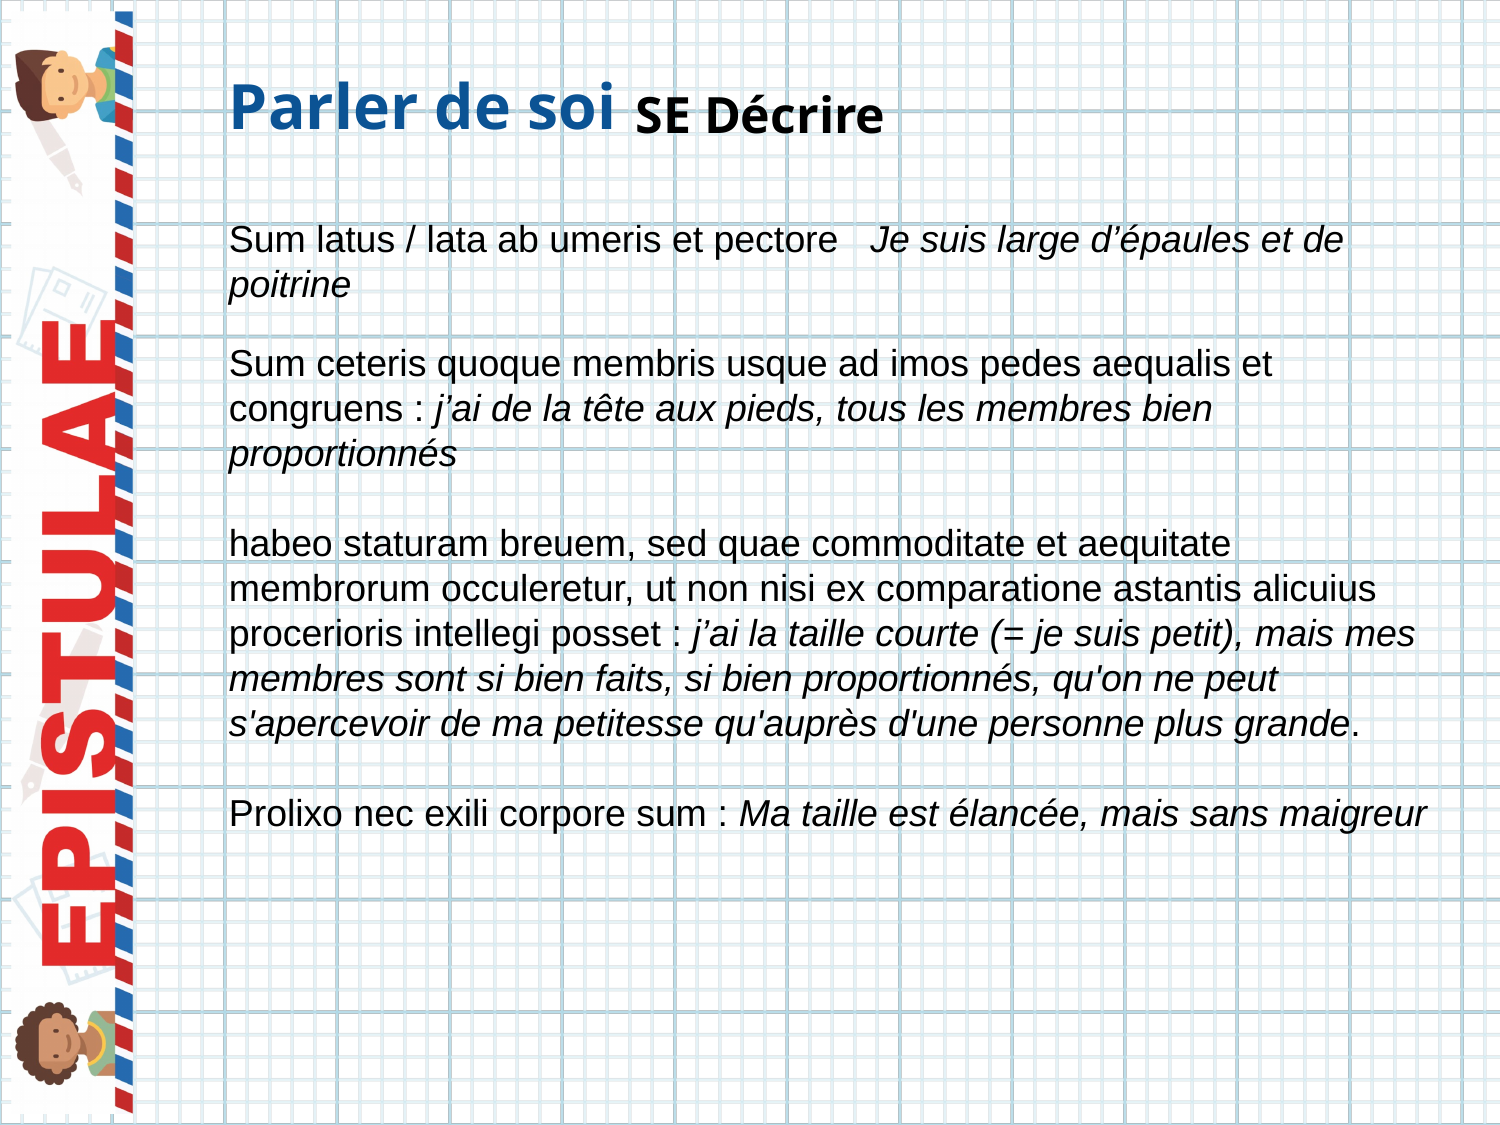

Parler de soi
SE Décrire
Sum latus / lata ab umeris et pectore Je suis large d’épaules et de poitrine
Sum ceteris quoque membris usque ad imos pedes aequalis et congruens : j’ai de la tête aux pieds, tous les membres bien proportionnés
habeo staturam breuem, sed quae commoditate et aequitate membrorum occuleretur, ut non nisi ex comparatione astantis alicuius procerioris intellegi posset : j’ai la taille courte (= je suis petit), mais mes membres sont si bien faits, si bien proportionnés, qu'on ne peut s'apercevoir de ma petitesse qu'auprès d'une personne plus grande.
Prolixo nec exili corpore sum : Ma taille est élancée, mais sans maigreur